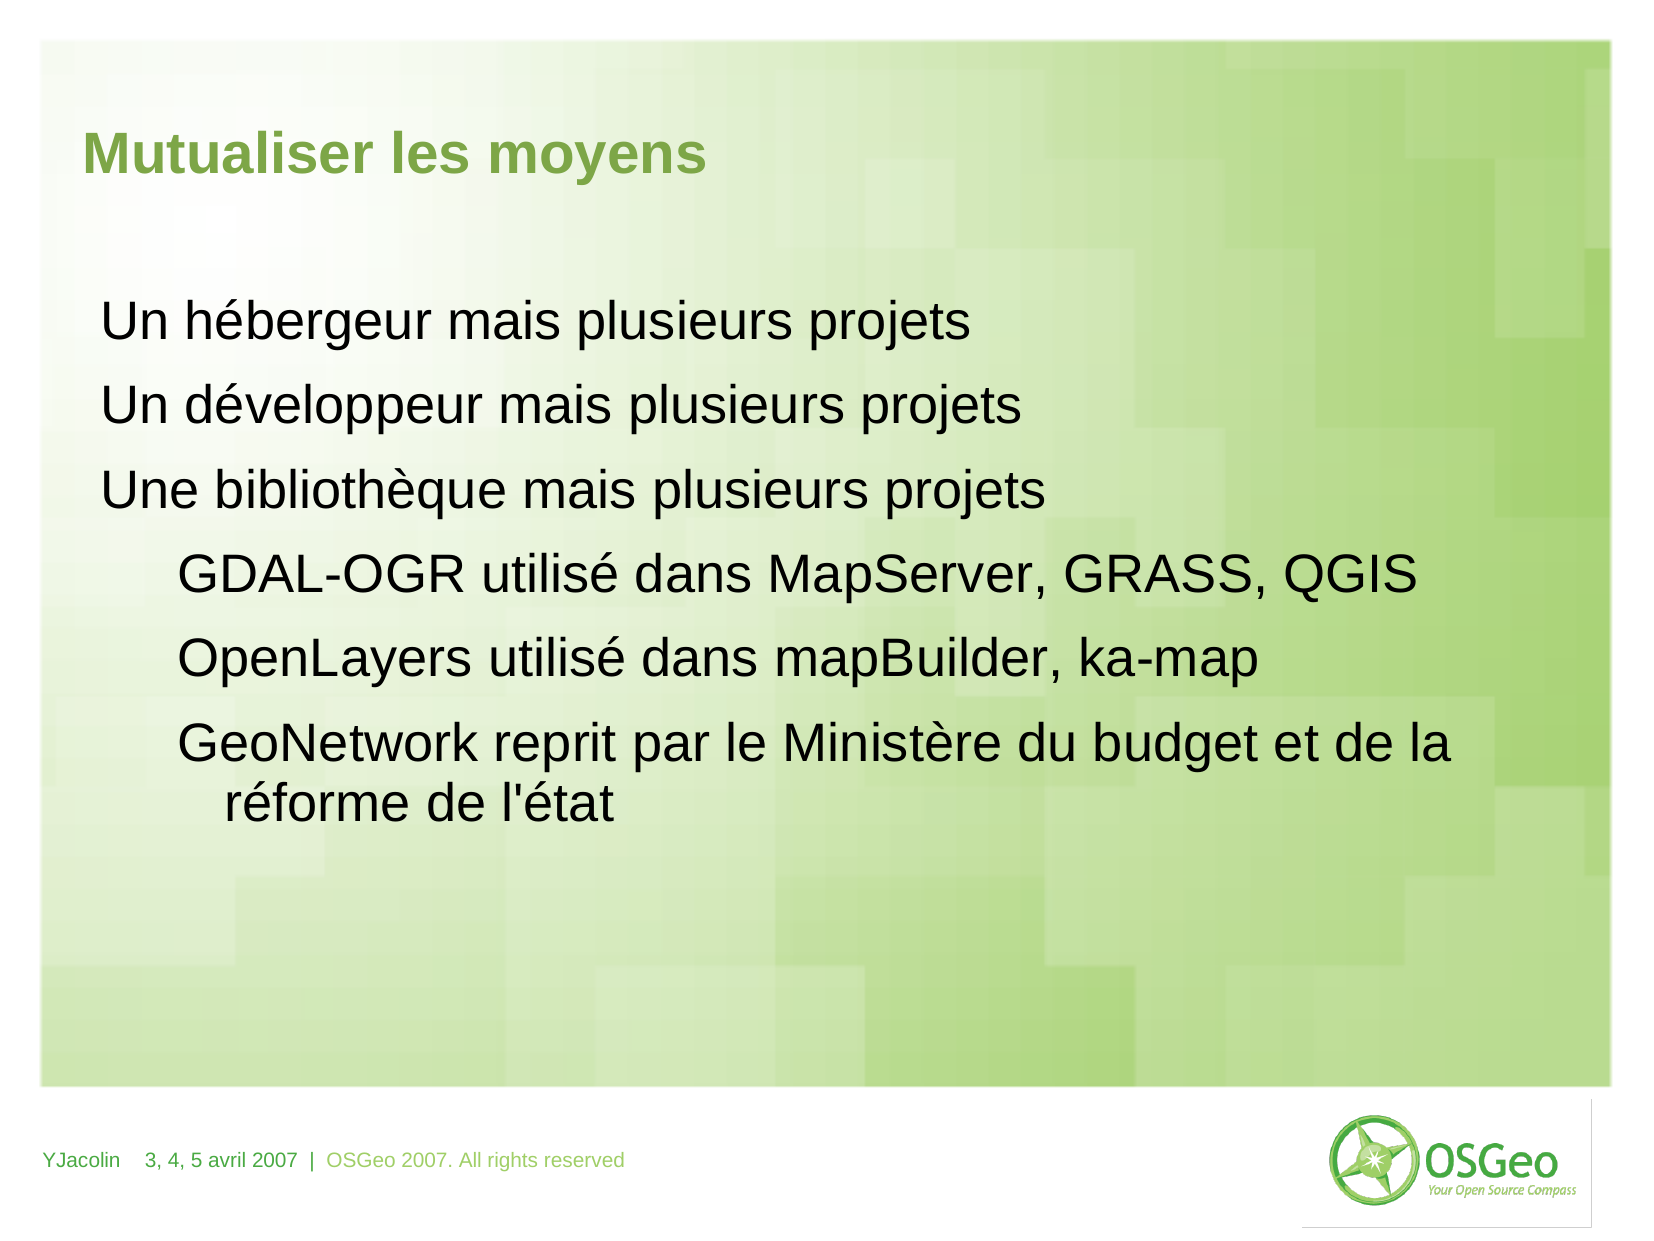

# Mutualiser les moyens
Un hébergeur mais plusieurs projets
Un développeur mais plusieurs projets
Une bibliothèque mais plusieurs projets
GDAL-OGR utilisé dans MapServer, GRASS, QGIS
OpenLayers utilisé dans mapBuilder, ka-map
GeoNetwork reprit par le Ministère du budget et de la réforme de l'état